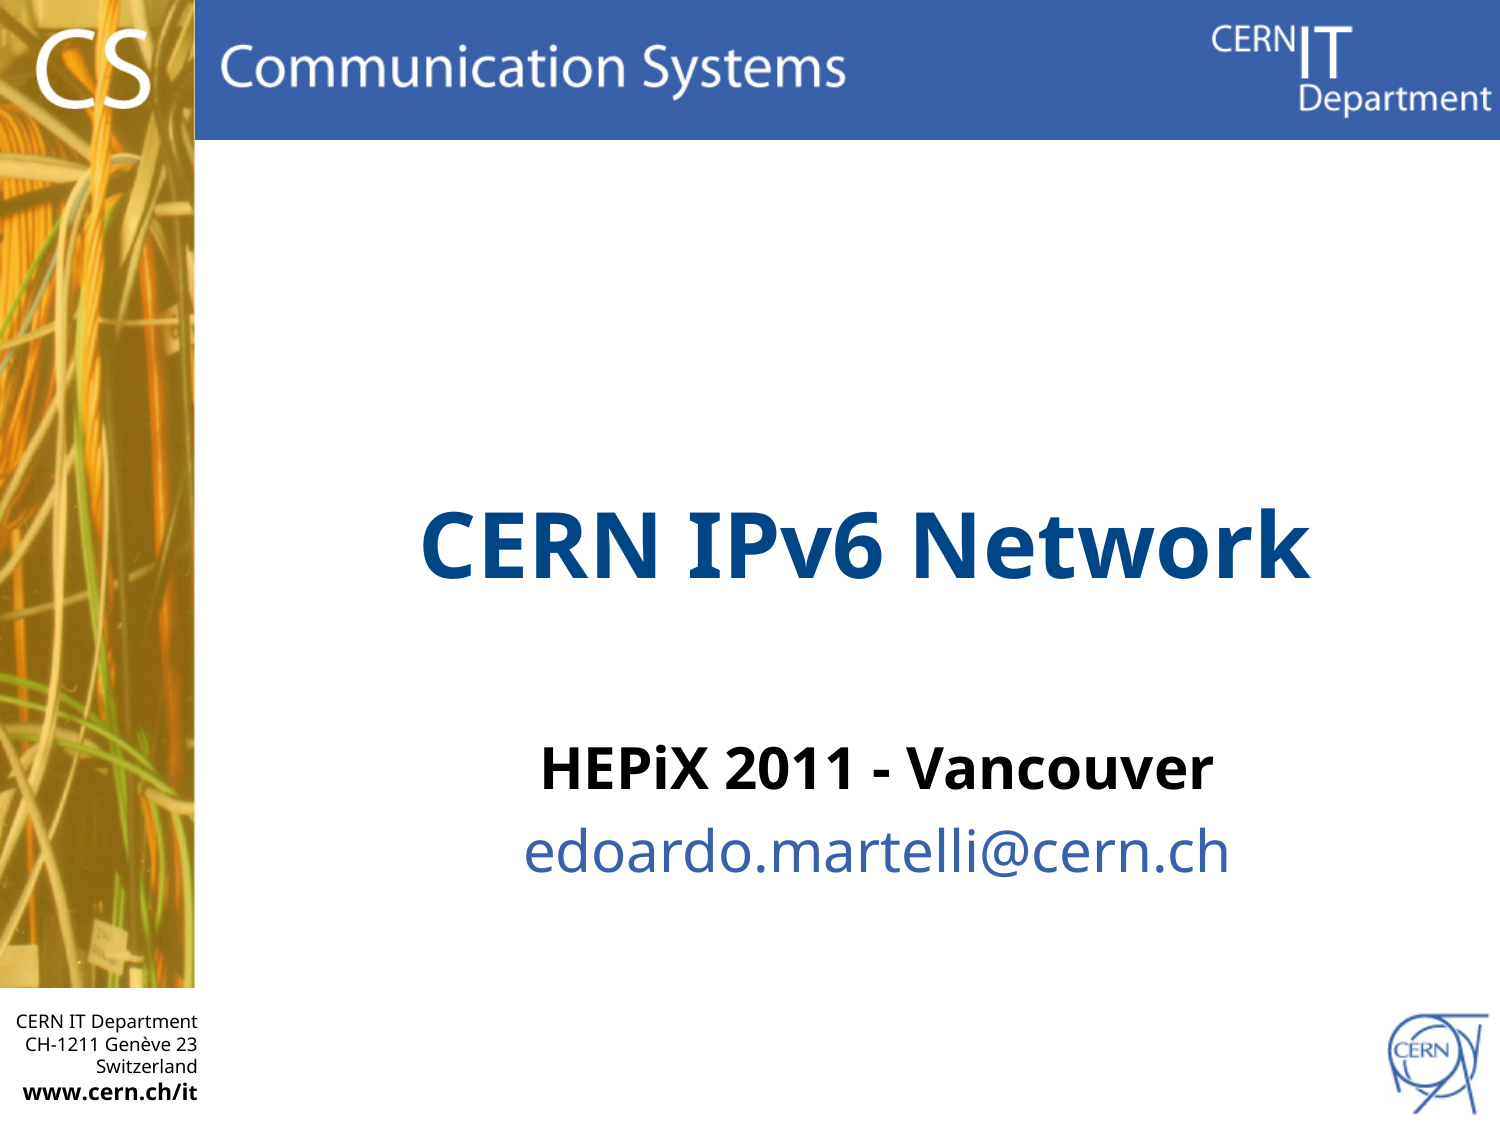

# CERN IPv6 Network
HEPiX 2011 - Vancouver
edoardo.martelli@cern.ch